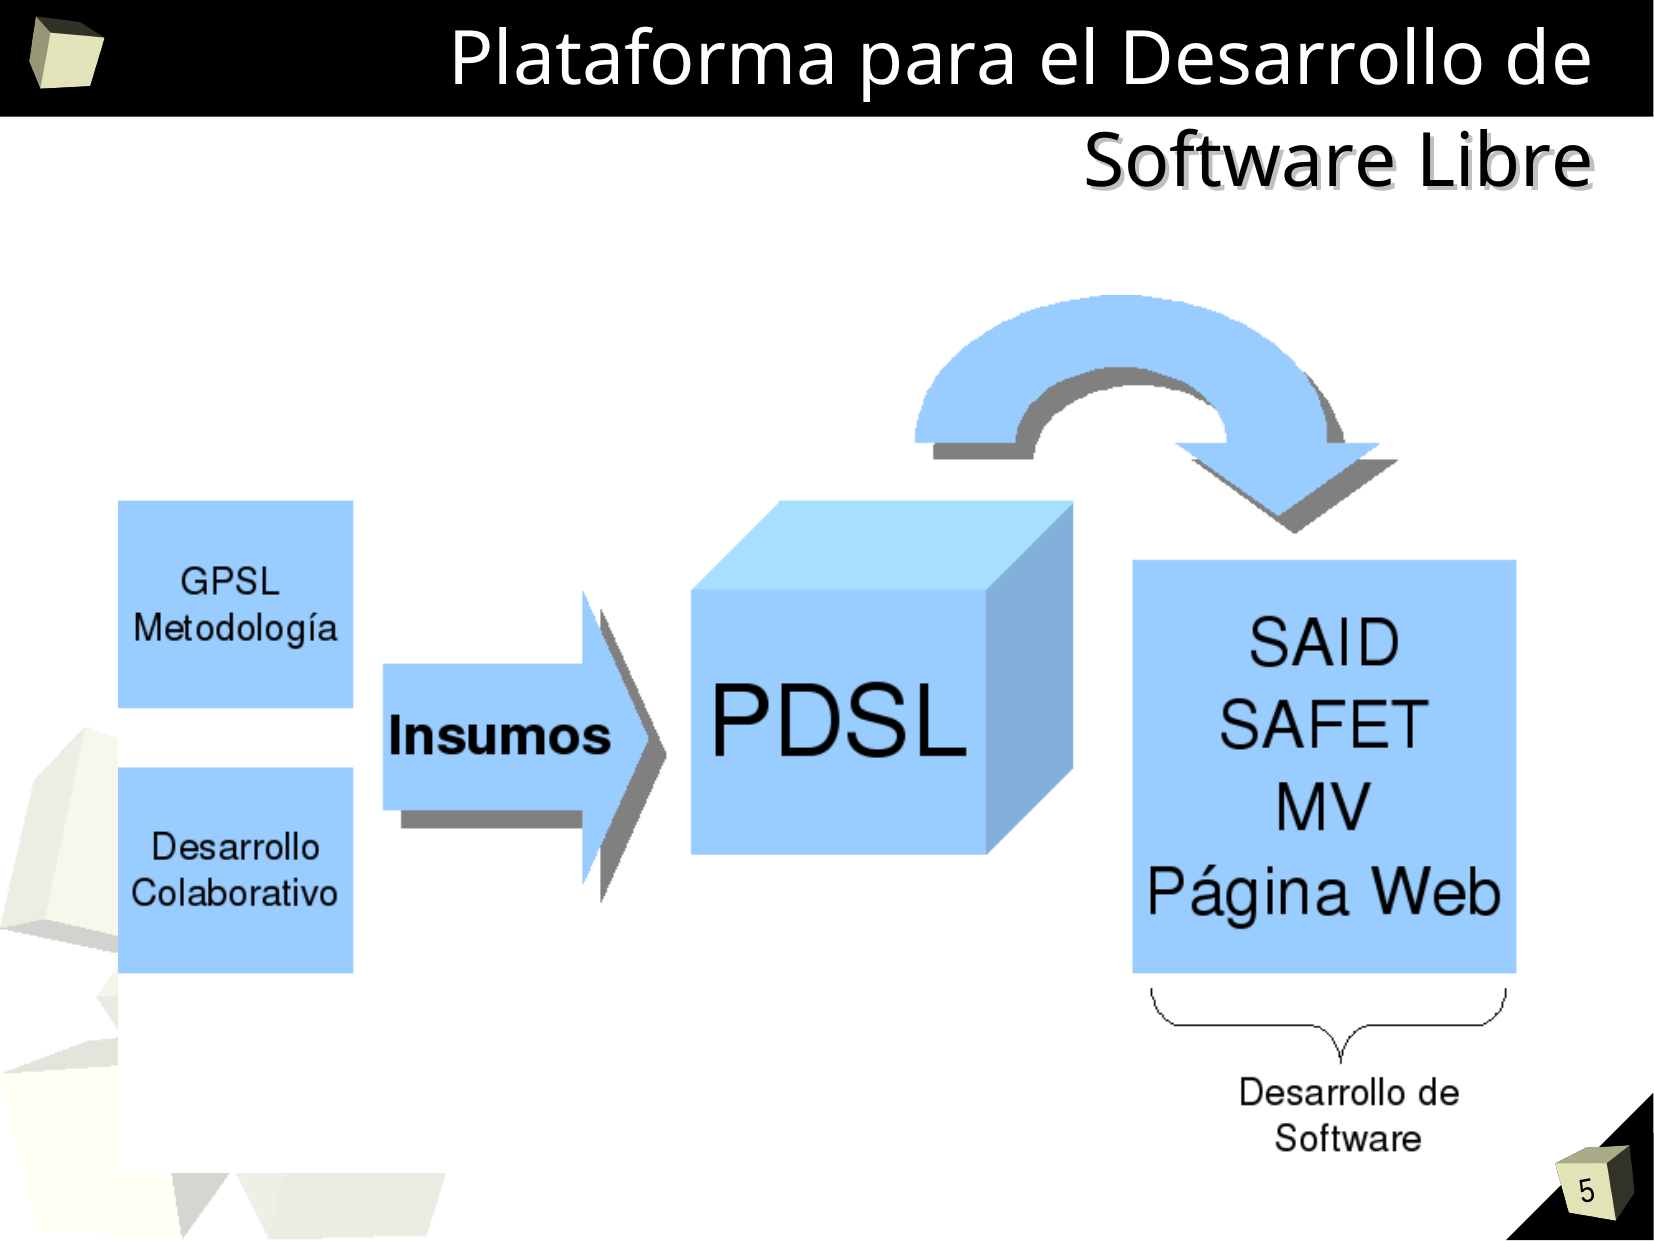

# Plataforma para el Desarrollo de Software Libre